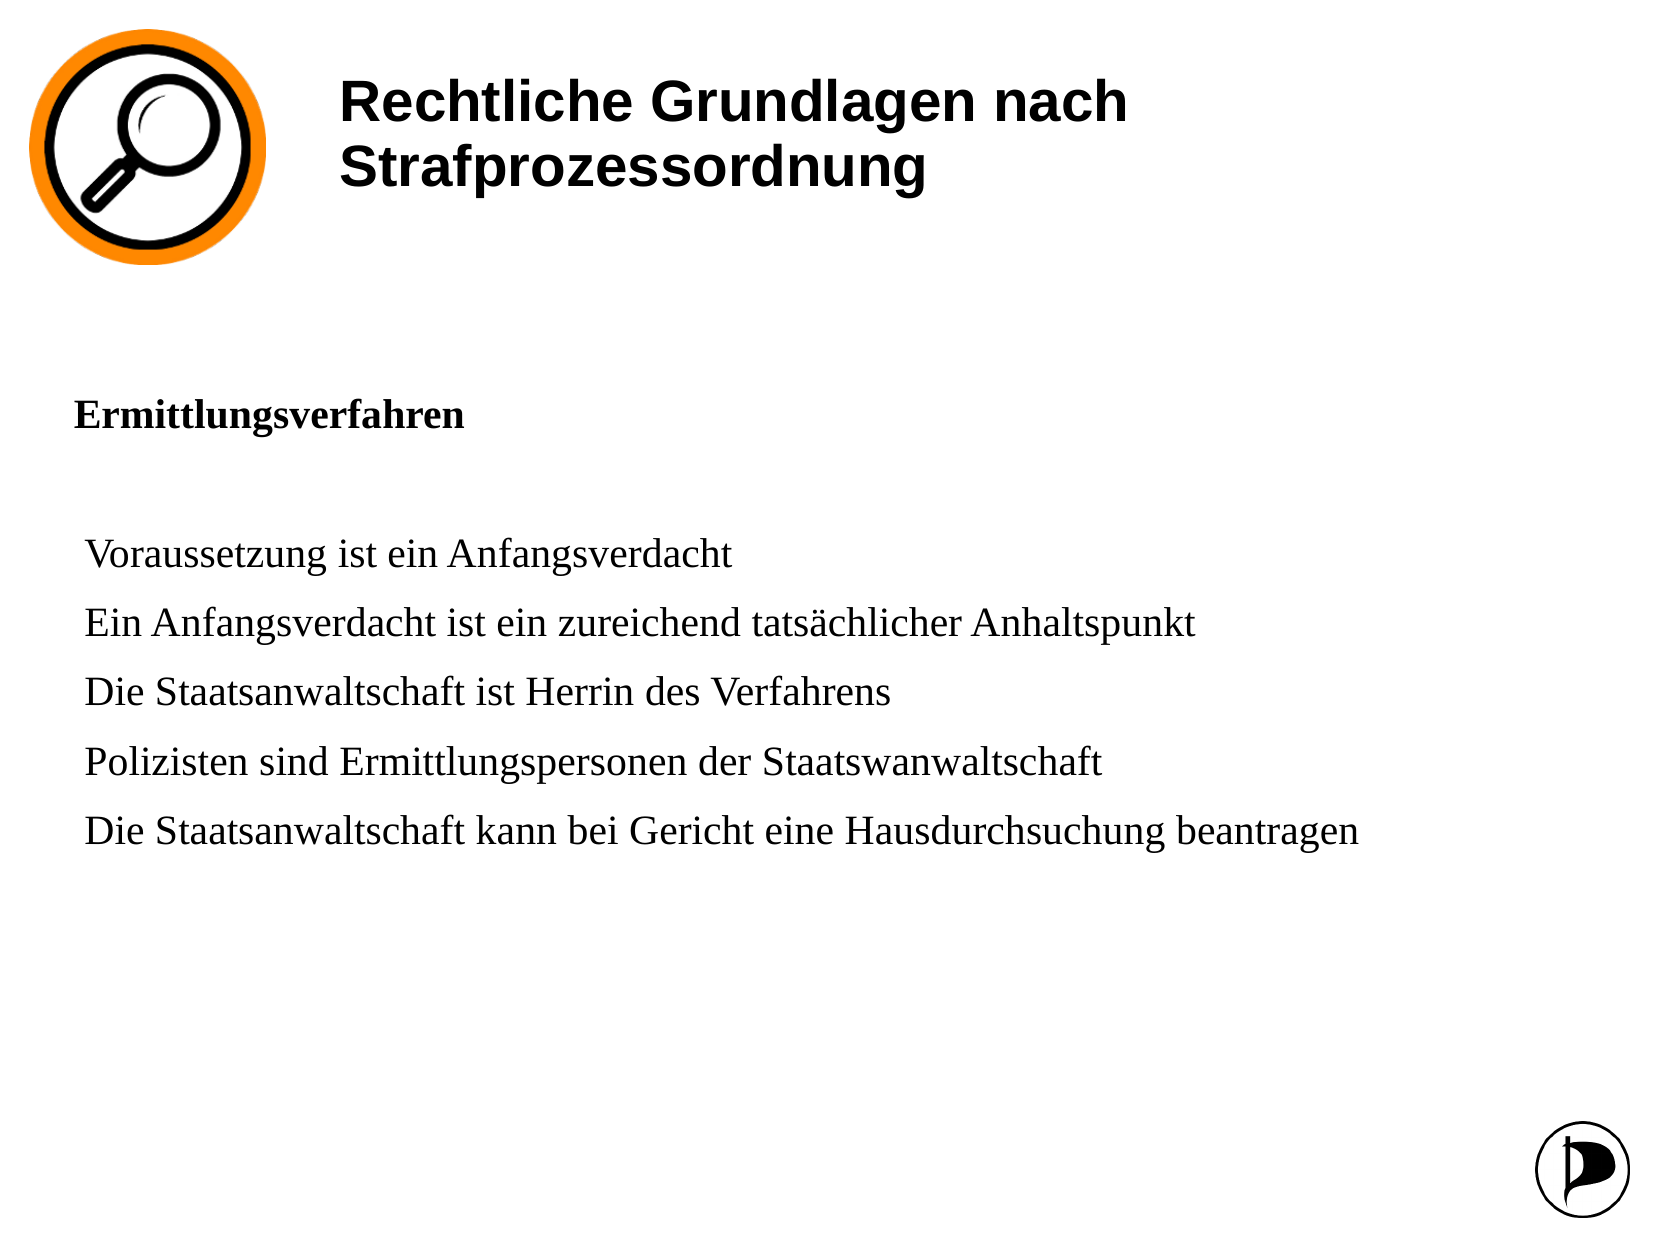

Rechtliche Grundlagen nach Strafprozessordnung
Ermittlungsverfahren
 Voraussetzung ist ein Anfangsverdacht
 Ein Anfangsverdacht ist ein zureichend tatsächlicher Anhaltspunkt
 Die Staatsanwaltschaft ist Herrin des Verfahrens
 Polizisten sind Ermittlungspersonen der Staatswanwaltschaft
 Die Staatsanwaltschaft kann bei Gericht eine Hausdurchsuchung beantragen